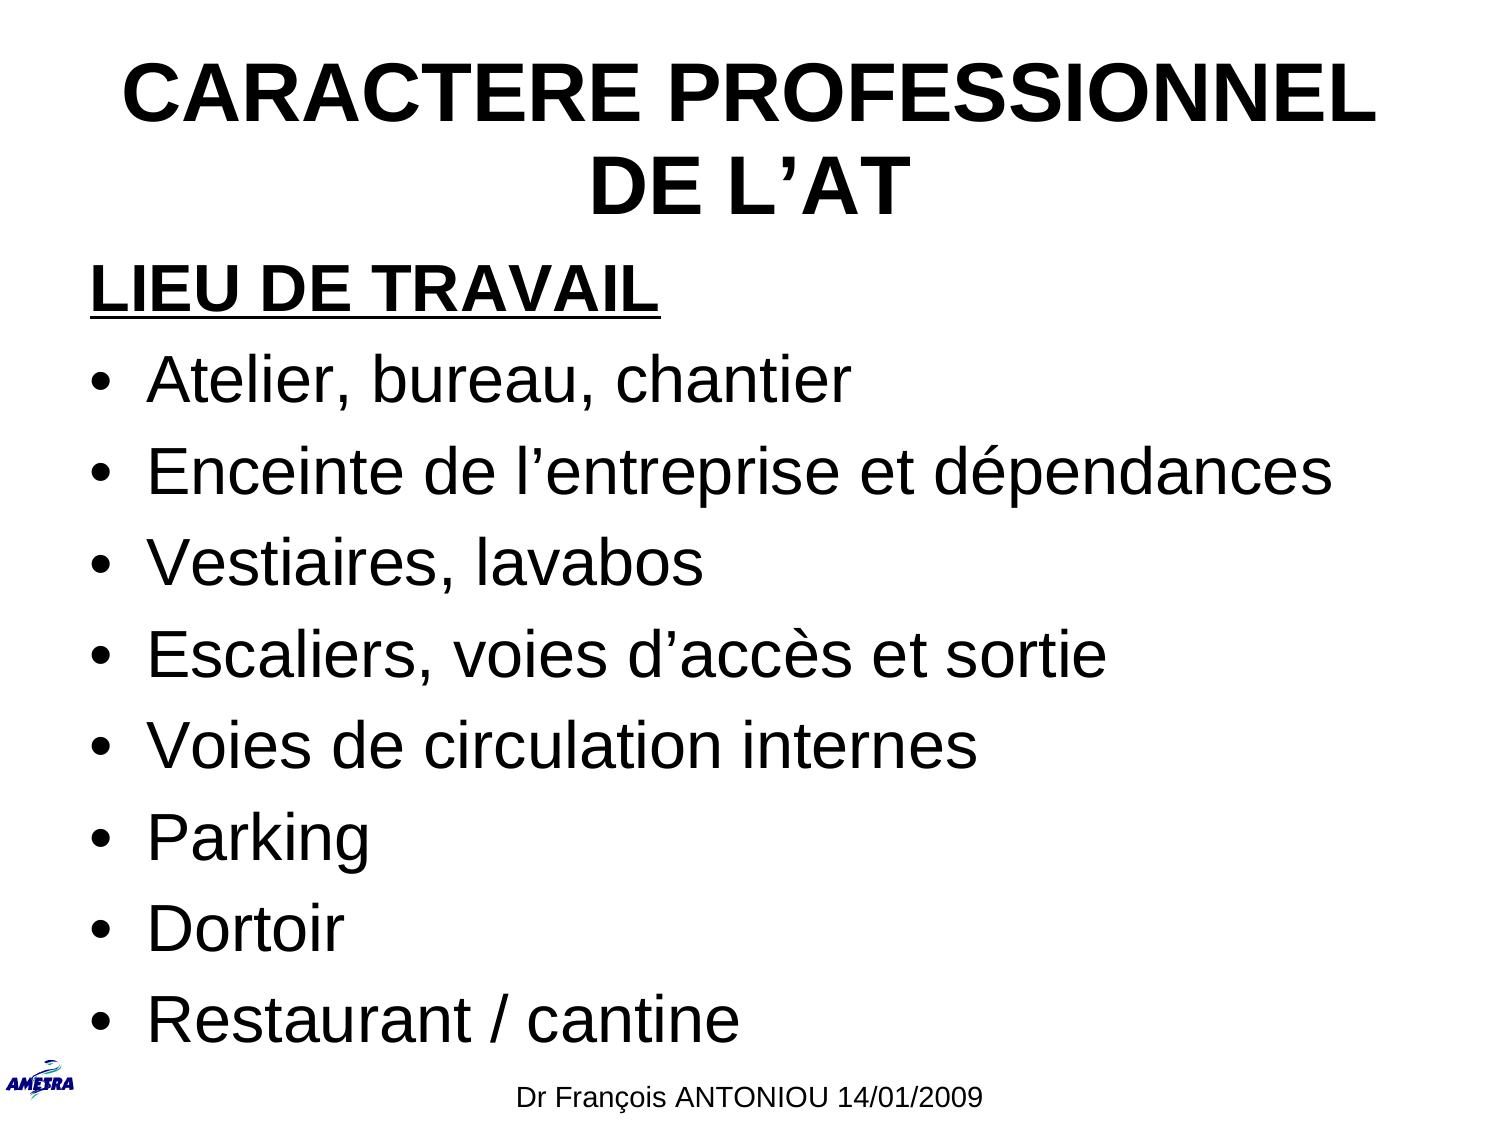

# CARACTERE PROFESSIONNEL DE L’AT
LIEU DE TRAVAIL
Atelier, bureau, chantier
Enceinte de l’entreprise et dépendances
Vestiaires, lavabos
Escaliers, voies d’accès et sortie
Voies de circulation internes
Parking
Dortoir
Restaurant / cantine
Dr François ANTONIOU 14/01/2009